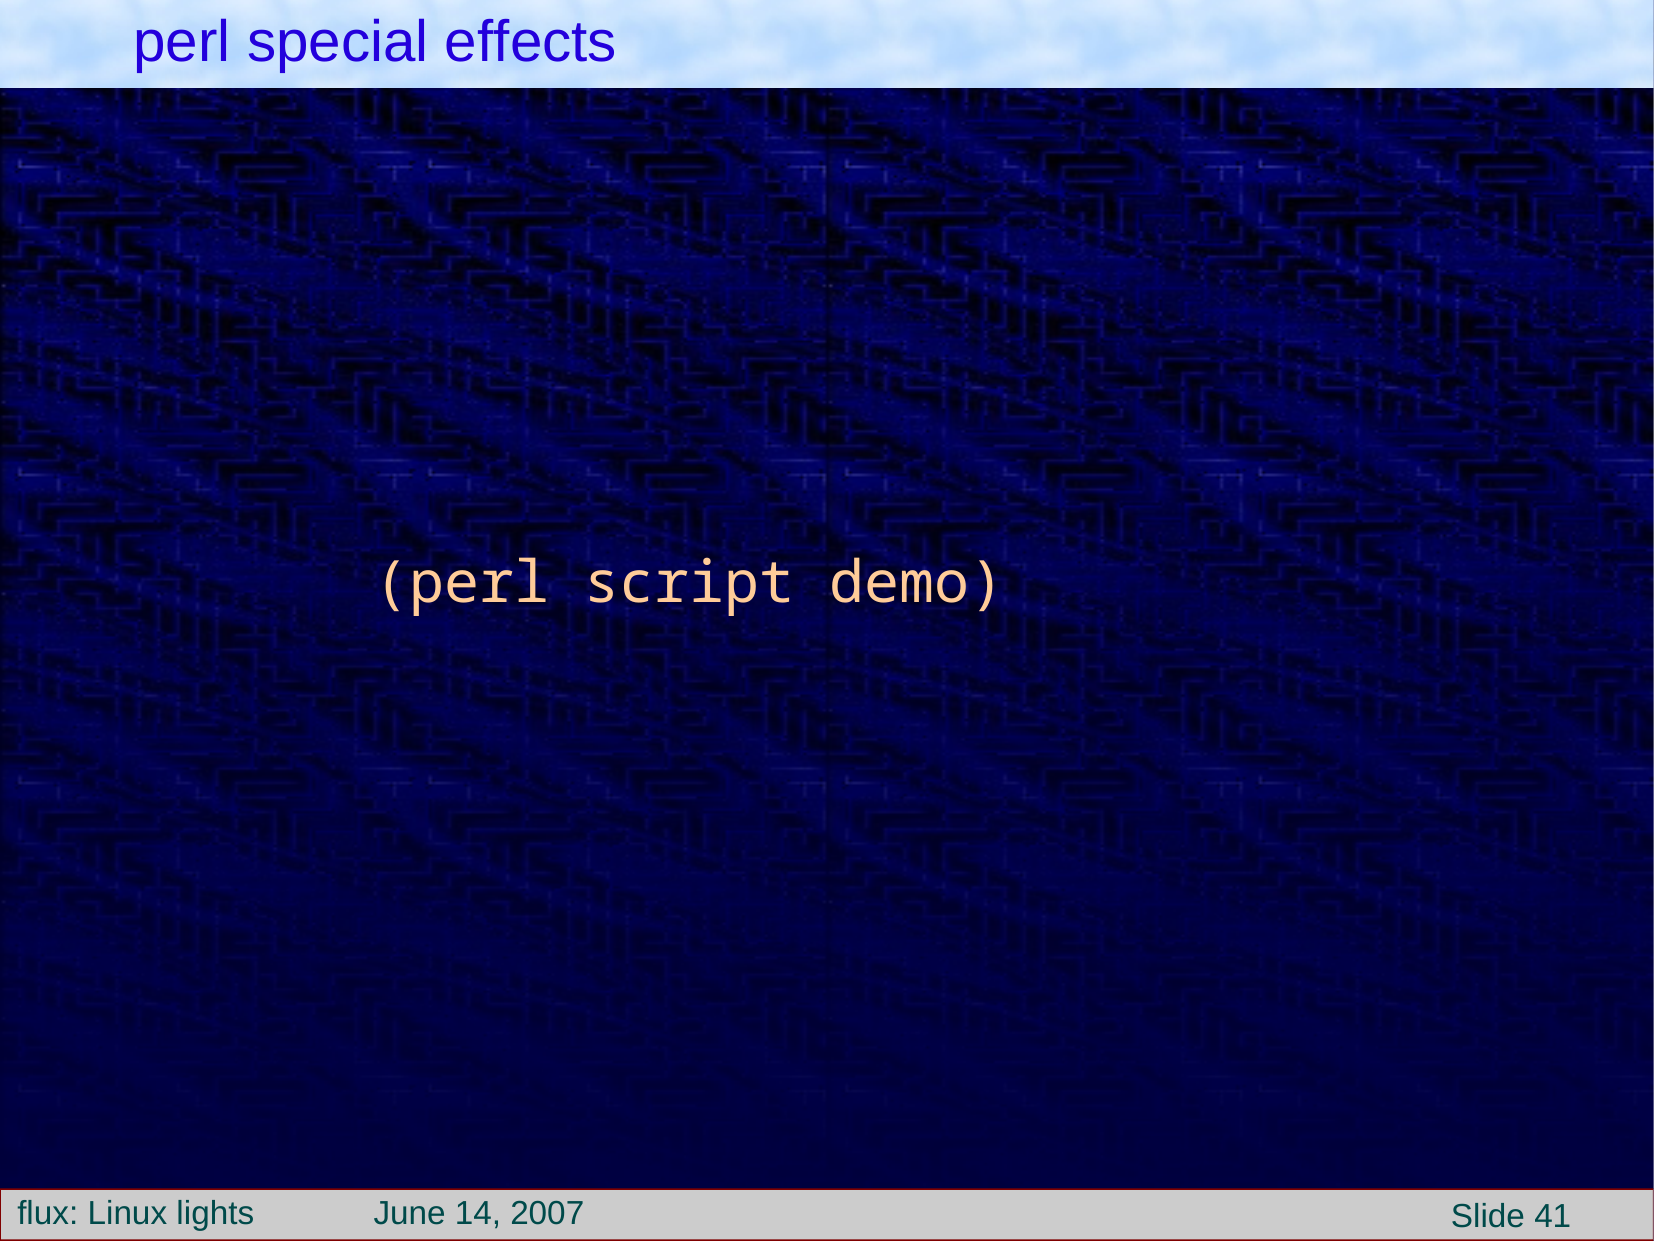

perl special effects
# (perl script demo)
flux: Linux lights	June 14, 2007
Slide